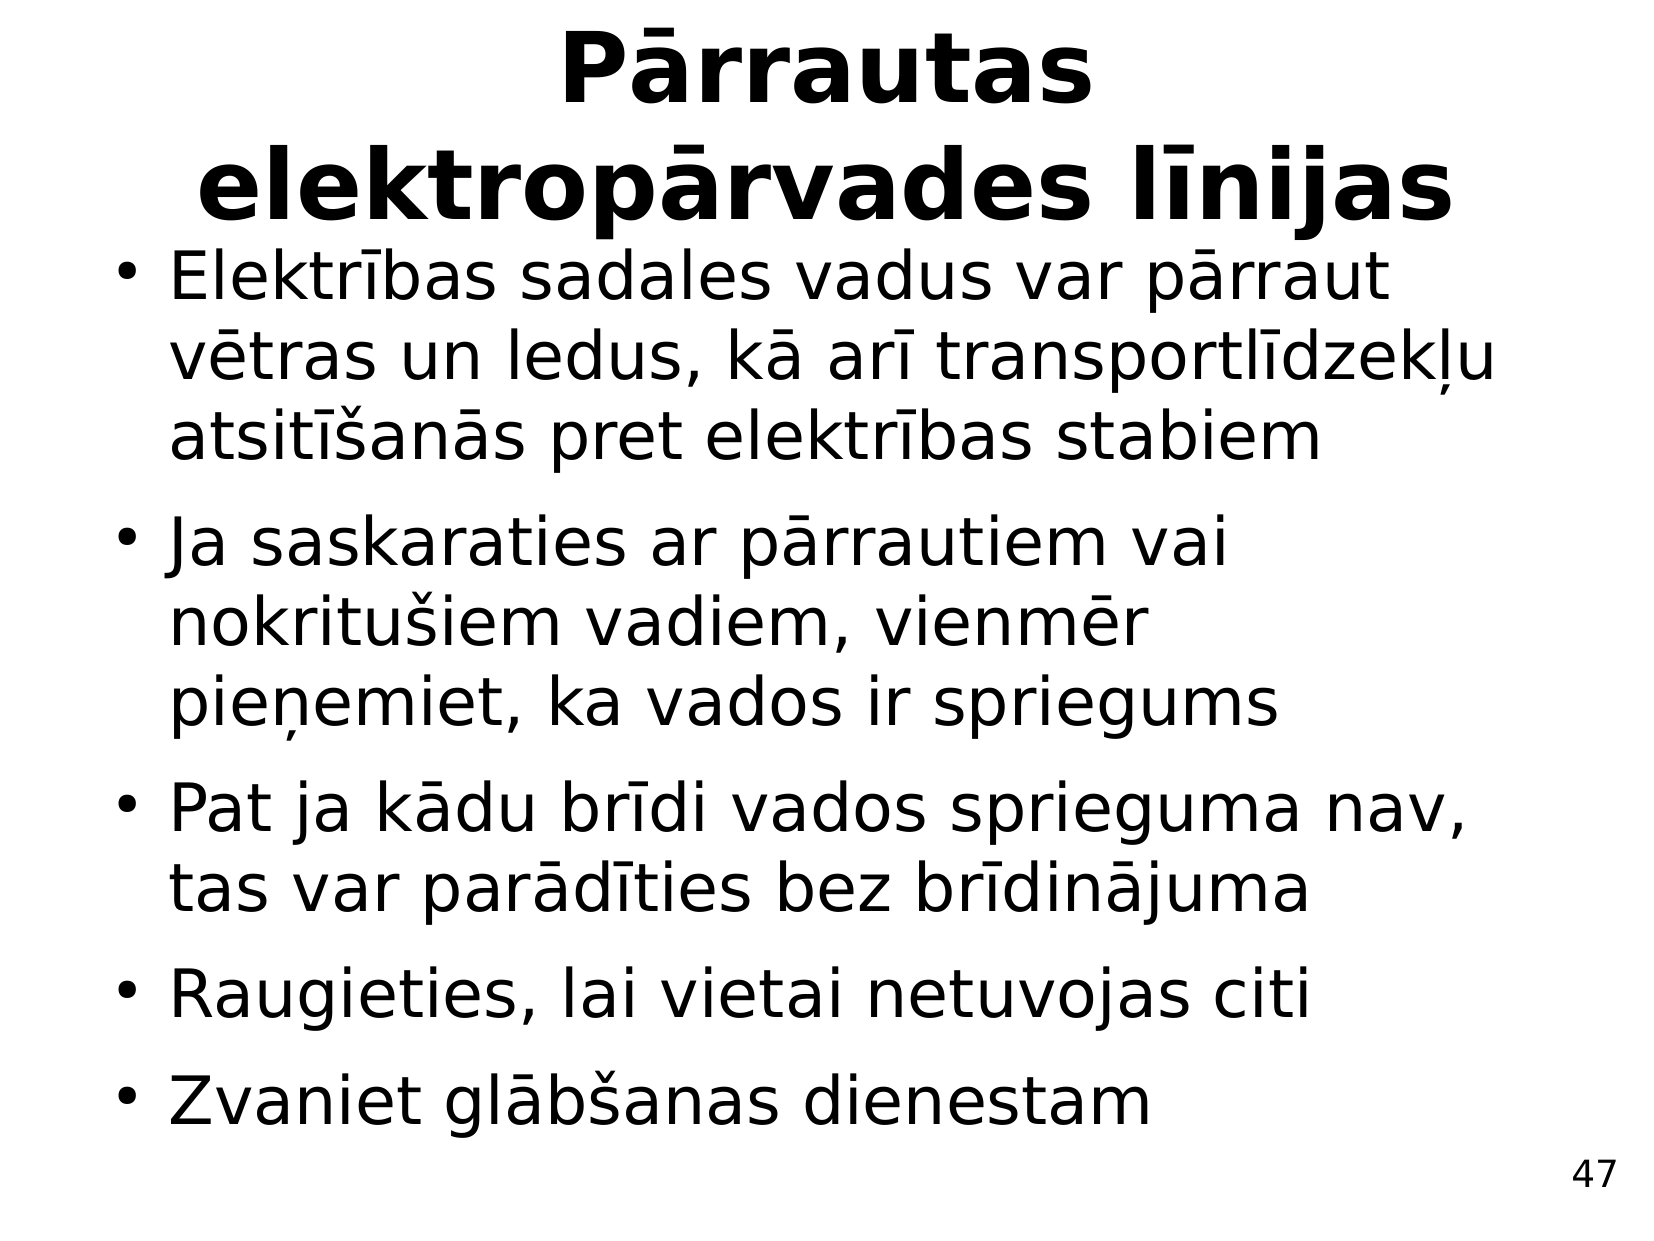

# Pārrautas elektropārvades līnijas
Elektrības sadales vadus var pārraut vētras un ledus, kā arī transportlīdzekļu atsitīšanās pret elektrības stabiem
Ja saskaraties ar pārrautiem vai nokritušiem vadiem, vienmēr pieņemiet, ka vados ir spriegums
Pat ja kādu brīdi vados sprieguma nav, tas var parādīties bez brīdinājuma
Raugieties, lai vietai netuvojas citi
Zvaniet glābšanas dienestam